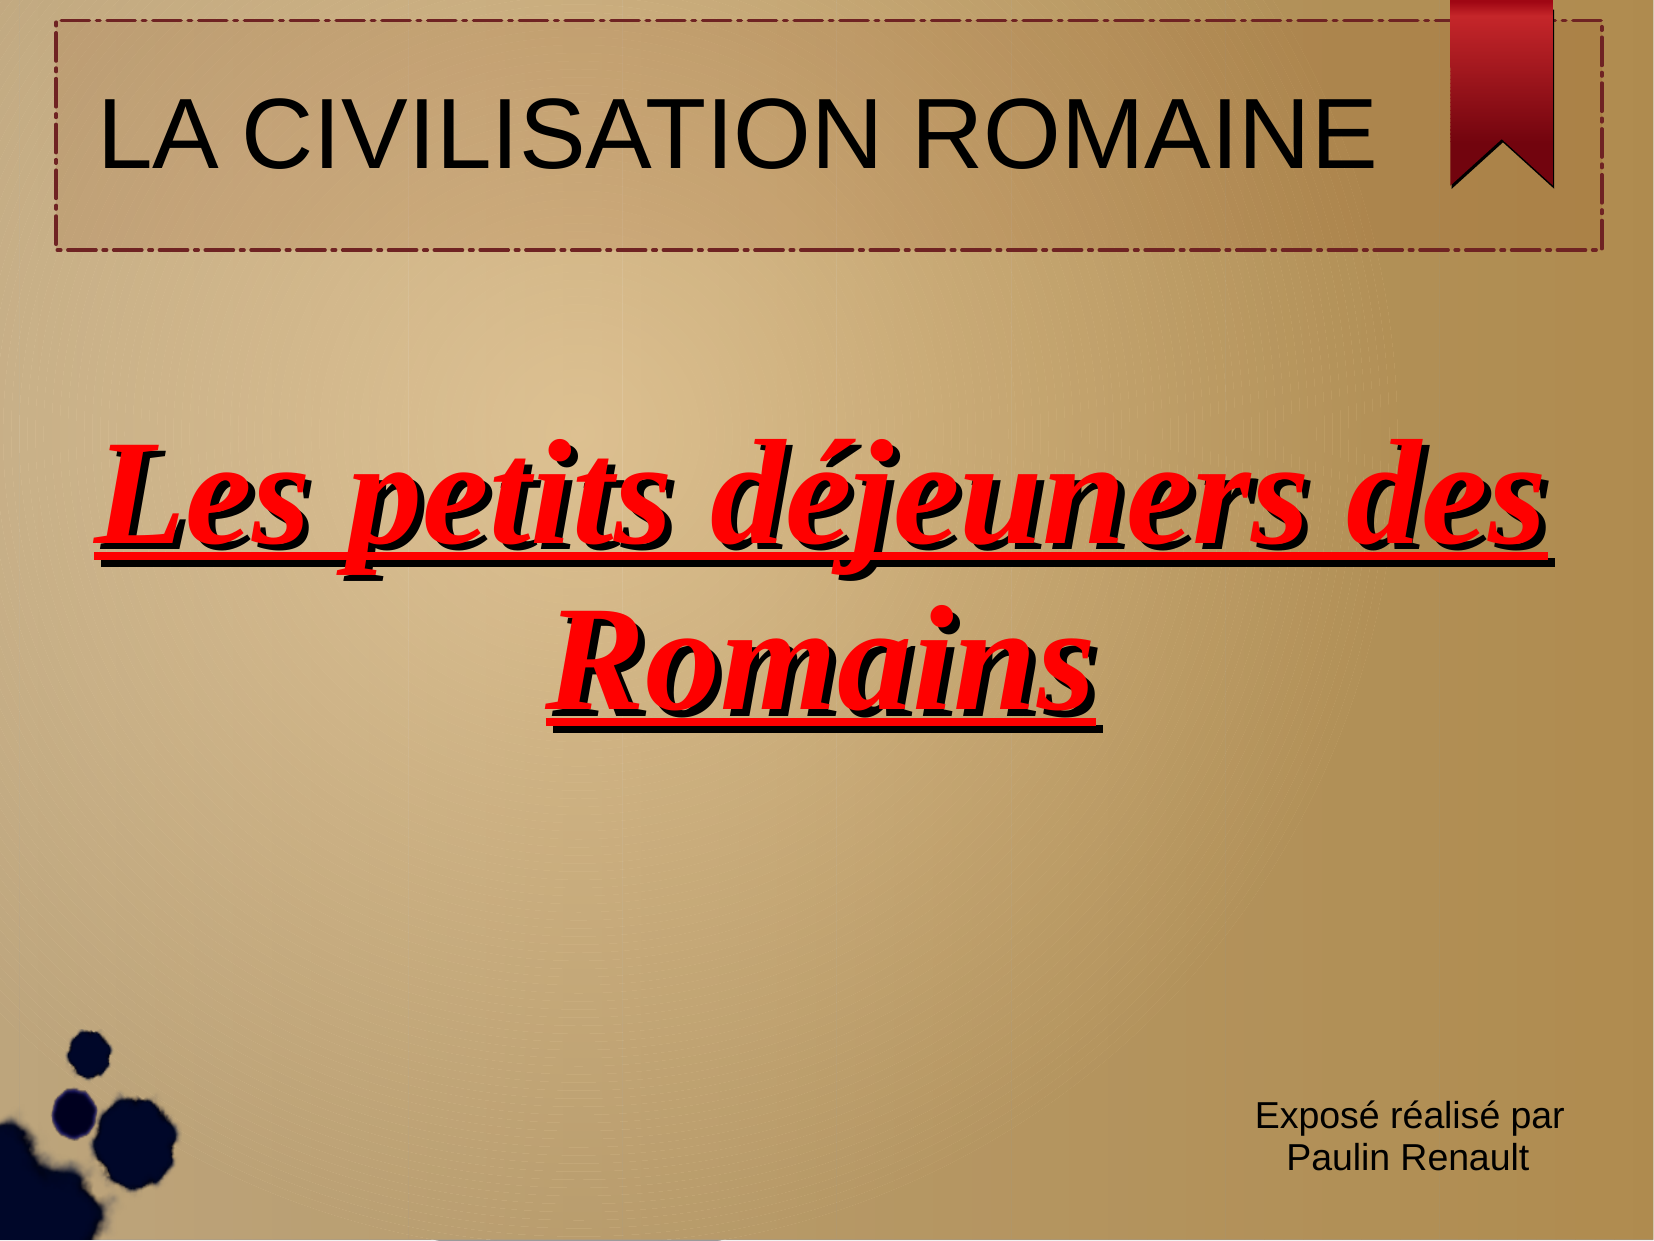

LA CIVILISATION ROMAINE
# Les petits déjeuners des Romains
Exposé réalisé par Paulin Renault